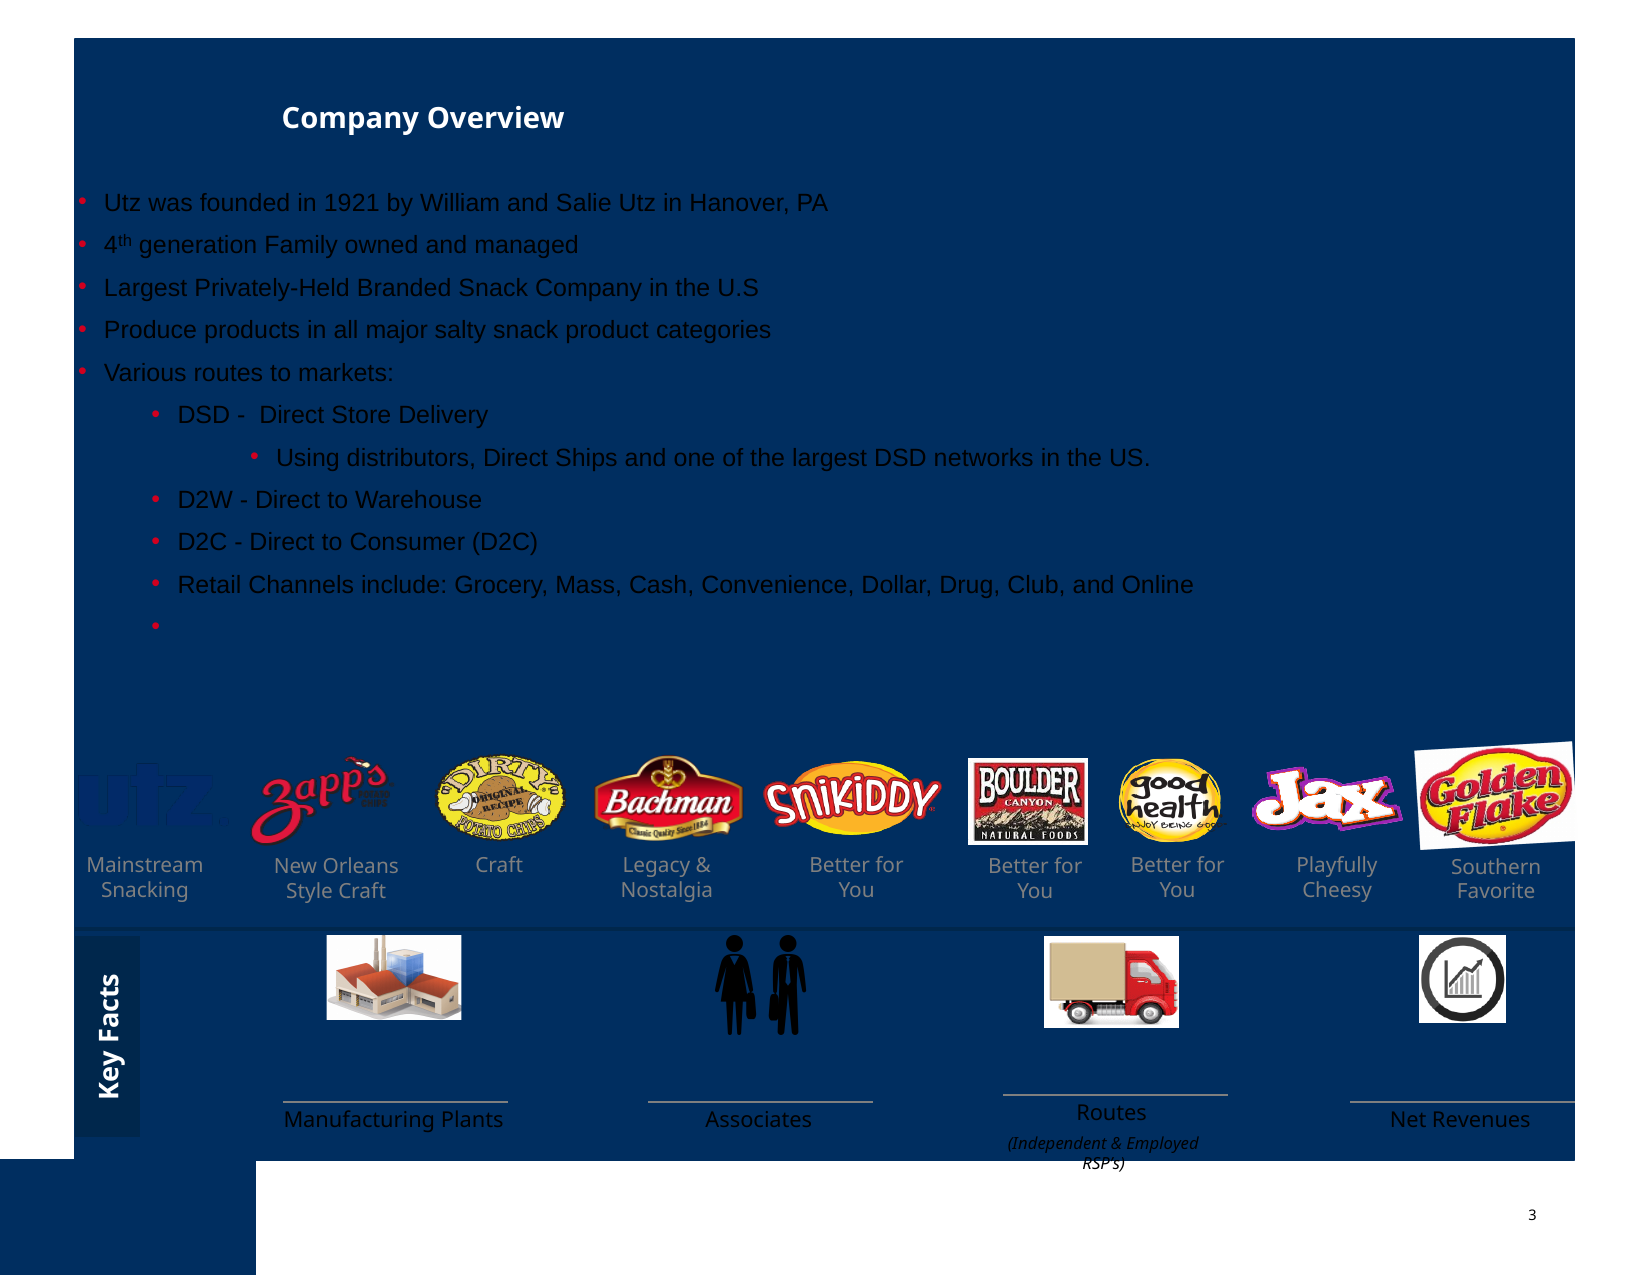

#
Company Overview
Utz was founded in 1921 by William and Salie Utz in Hanover, PA
4th generation Family owned and managed
Largest Privately-Held Branded Snack Company in the U.S
Produce products in all major salty snack product categories
Various routes to markets:
DSD - Direct Store Delivery
Using distributors, Direct Ships and one of the largest DSD networks in the US.
D2W - Direct to Warehouse
D2C - Direct to Consumer (D2C)
Retail Channels include: Grocery, Mass, Cash, Convenience, Dollar, Drug, Club, and Online
Mainstream
Snacking
Better for You
Better for You
Playfully Cheesy
Craft
Legacy & Nostalgia
New Orleans
Style Craft
Better for You
Southern
Favorite
Key Facts
~1,400+
Routes
11
Manufacturing Plants
~3,400
Associates
$825M+
Net Revenues
(Independent & Employed RSP’s)